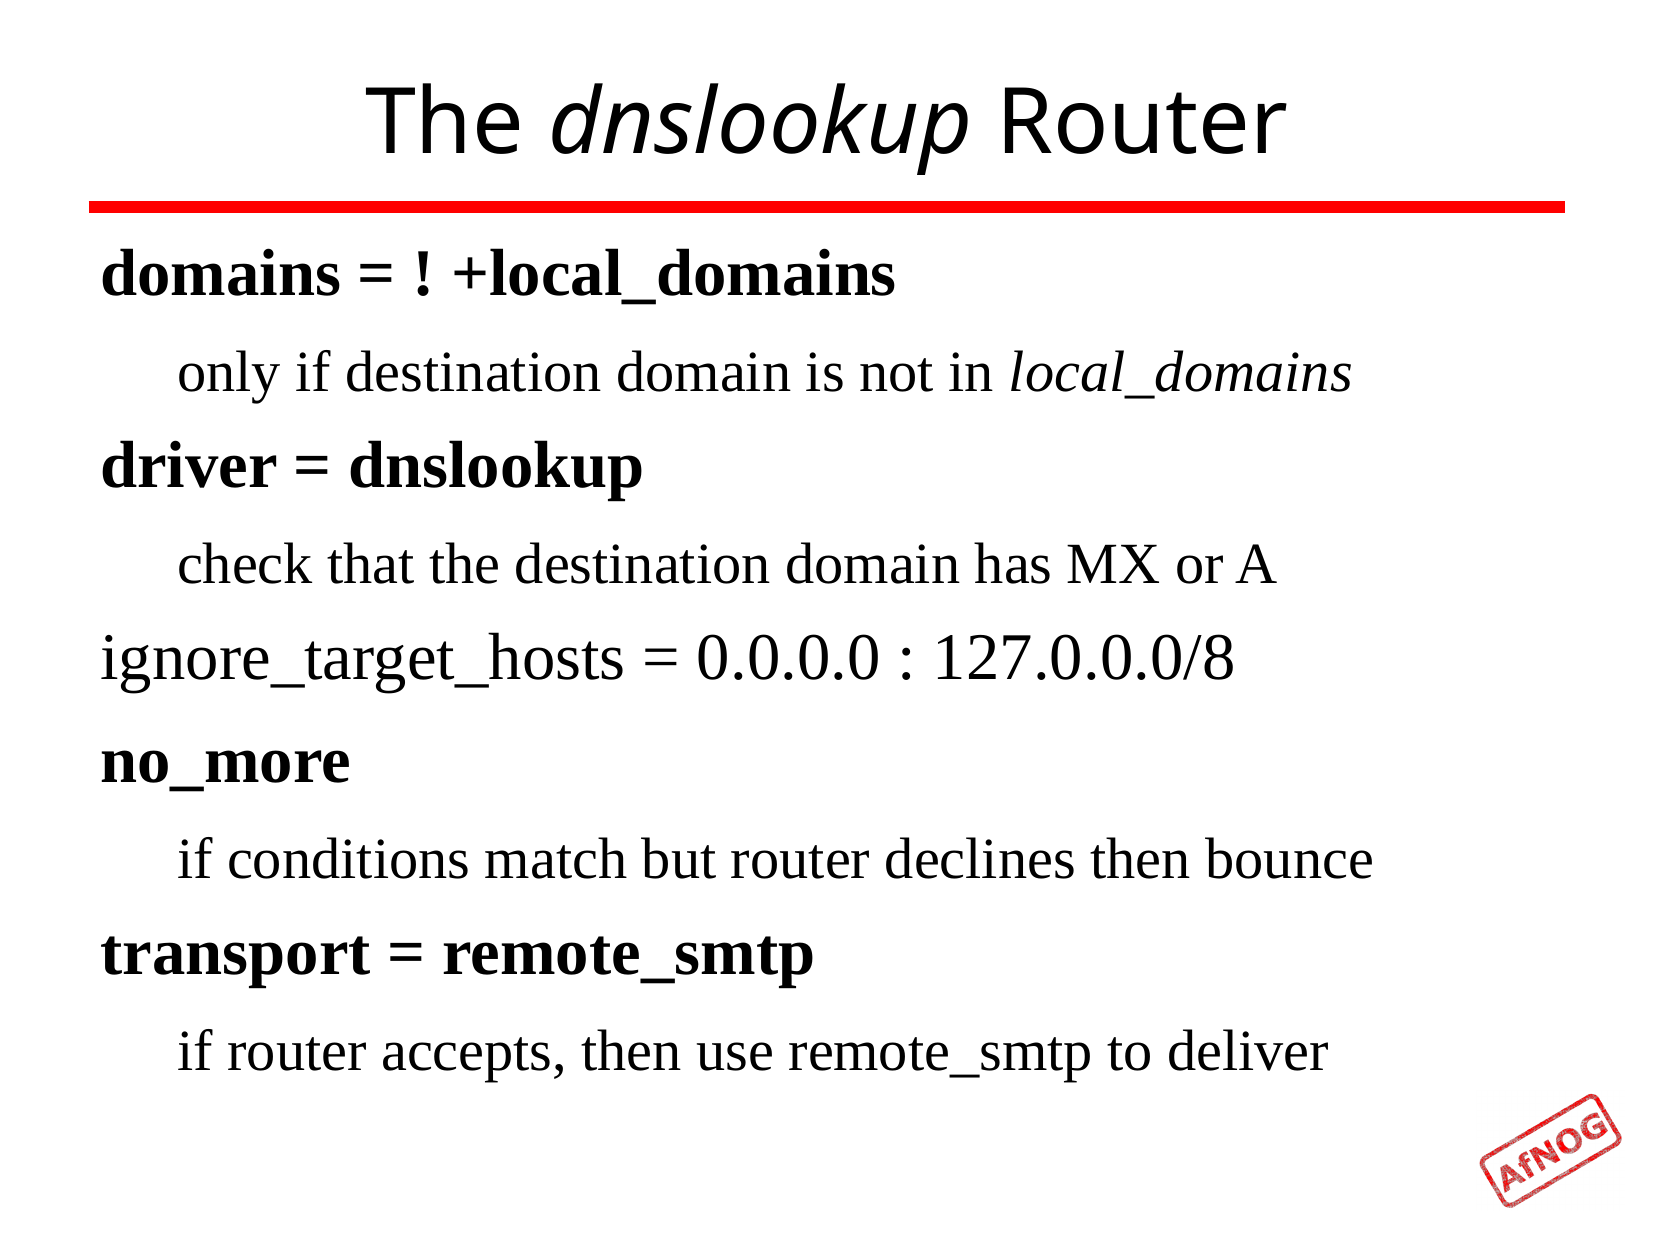

# The dnslookup Router
domains = ! +local_domains
only if destination domain is not in local_domains
driver = dnslookup
check that the destination domain has MX or A
ignore_target_hosts = 0.0.0.0 : 127.0.0.0/8
no_more
if conditions match but router declines then bounce
transport = remote_smtp
if router accepts, then use remote_smtp to deliver